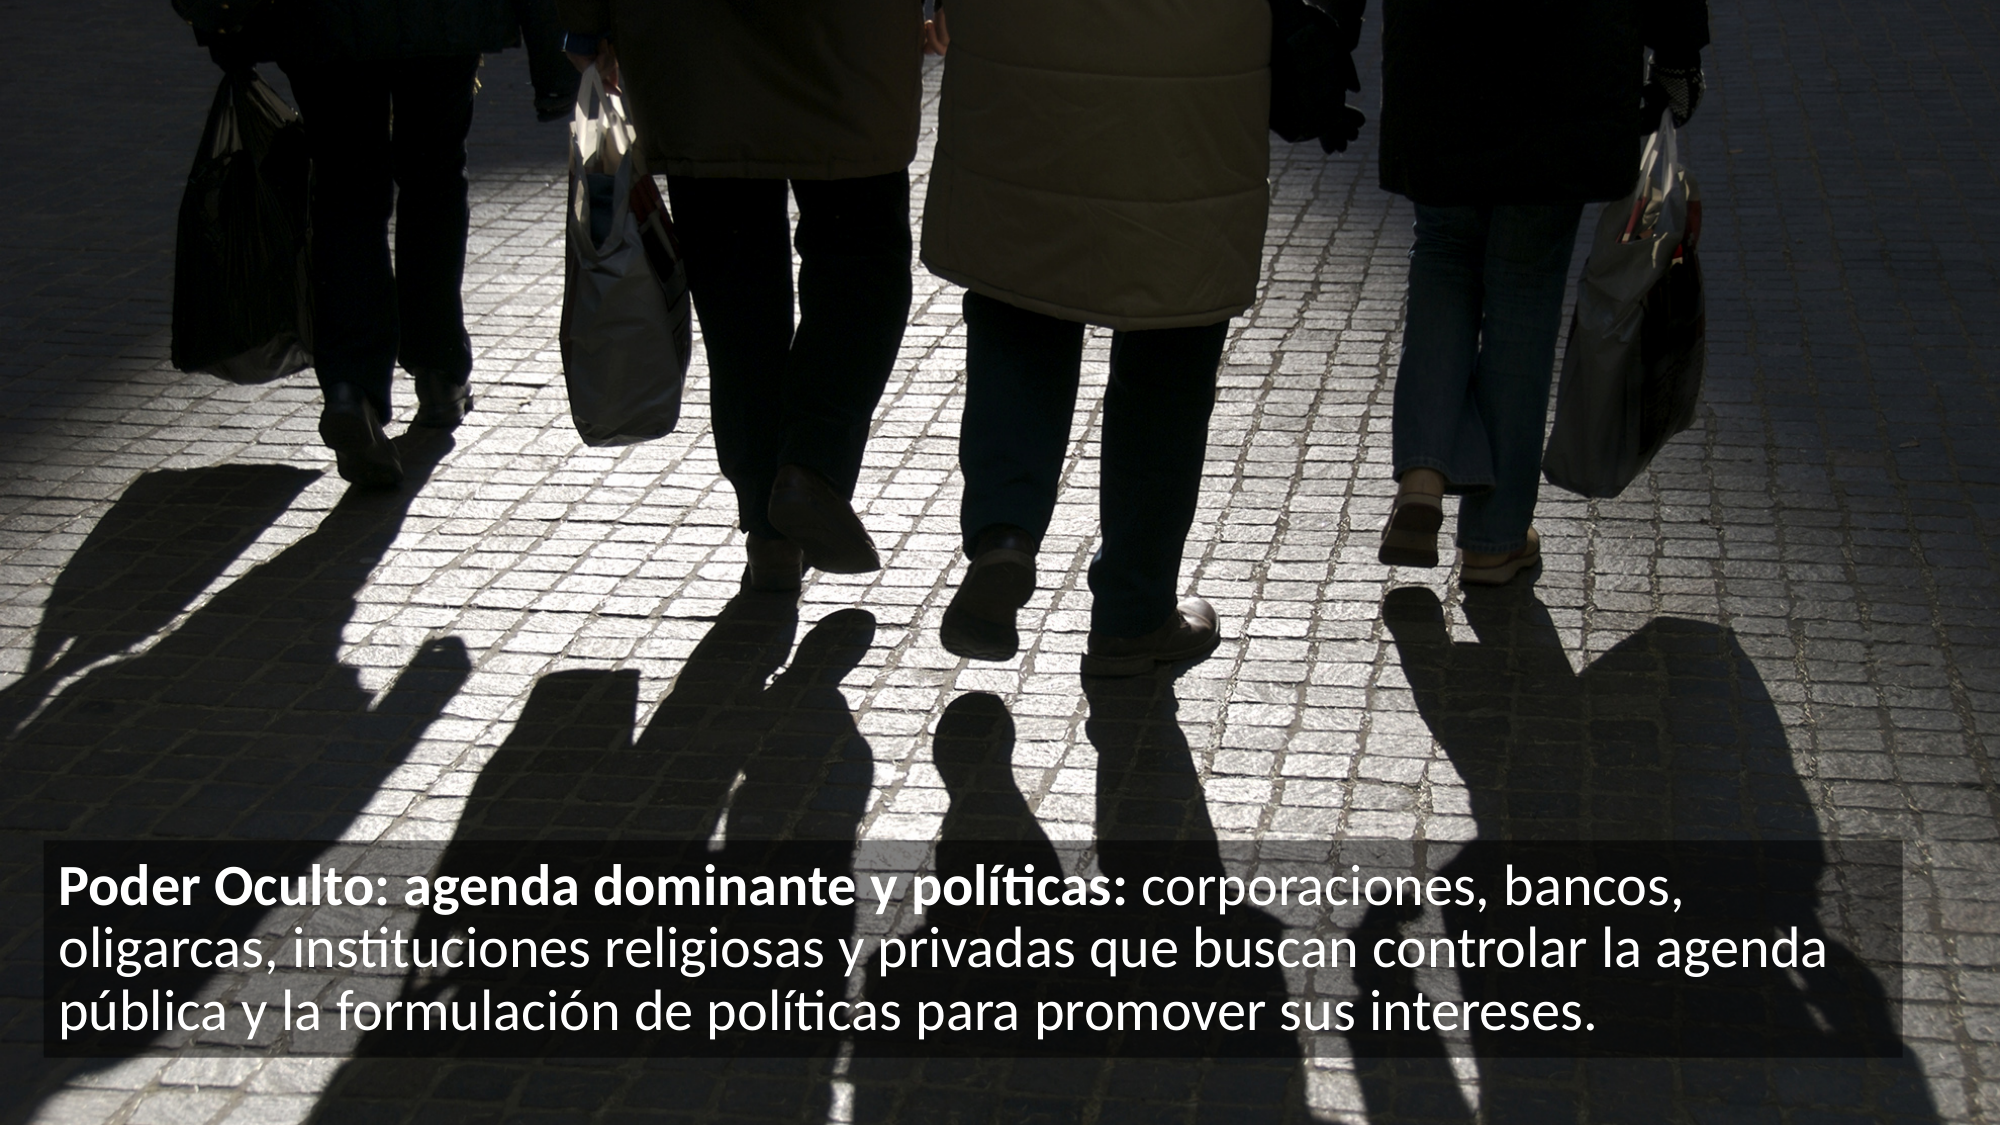

# Poder Oculto: agenda dominante y políticas: corporaciones, bancos, oligarcas, instituciones religiosas y privadas que buscan controlar la agenda pública y la formulación de políticas para promover sus intereses.